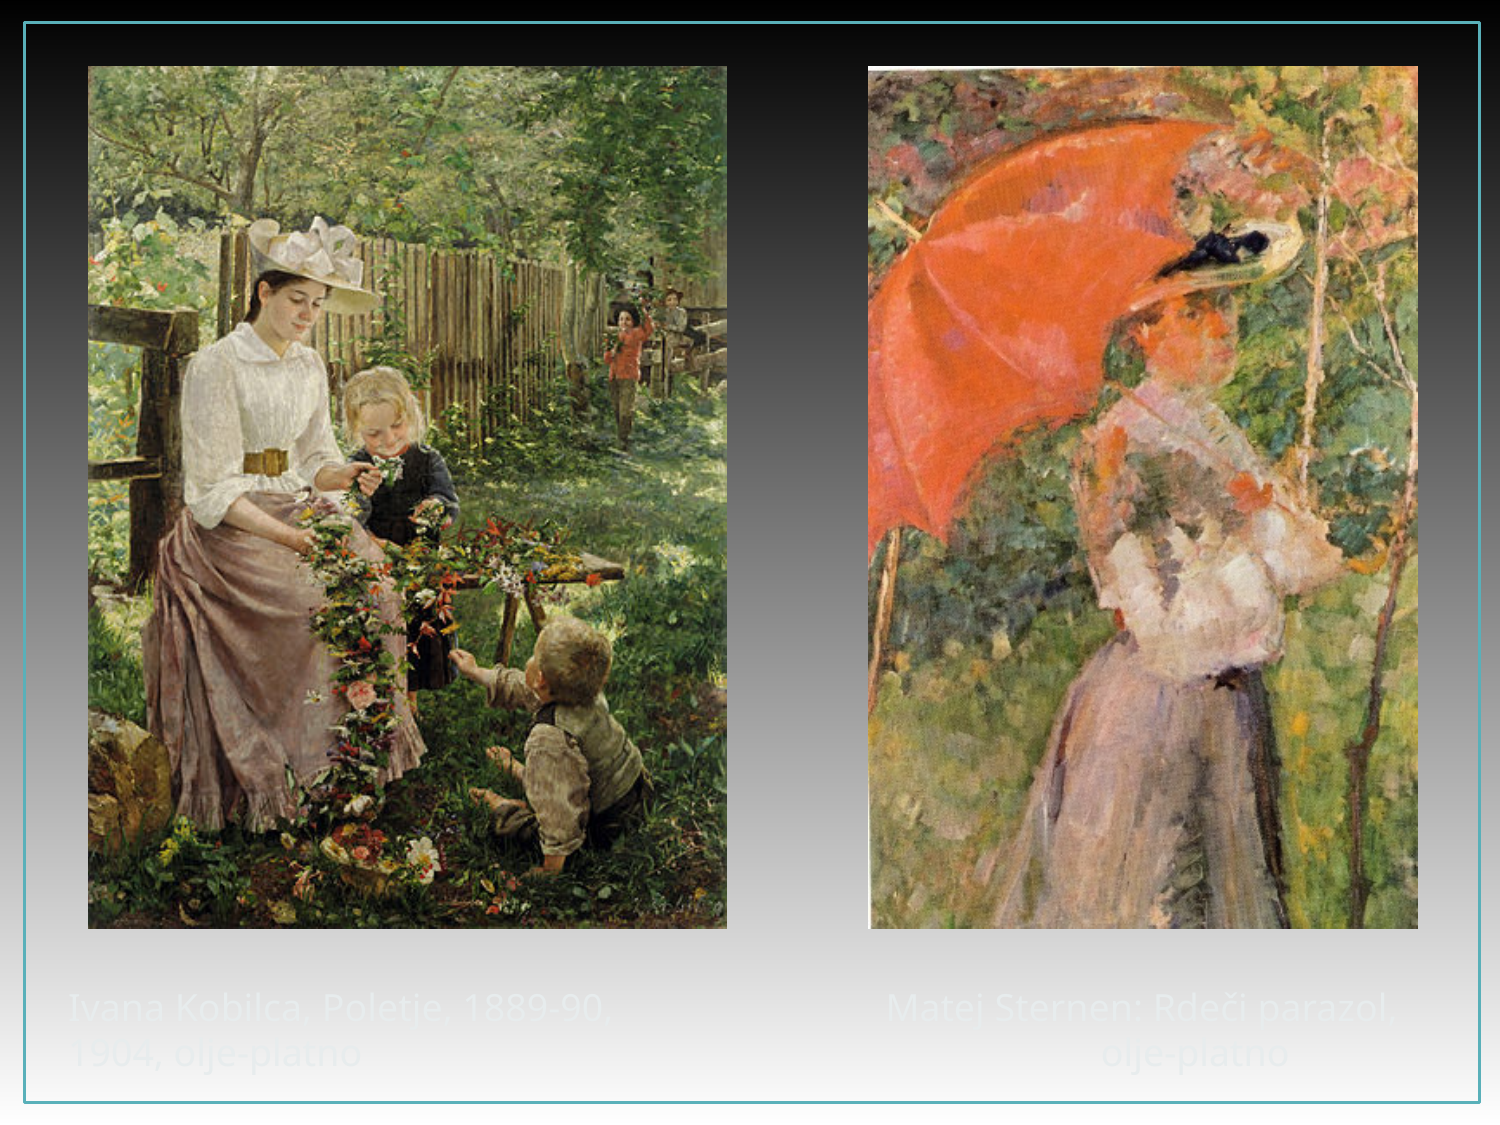

#
Ivana Kobilca, Poletje, 1889-90, Matej Sternen: Rdeči parazol, 1904, olje-platno olje-platno